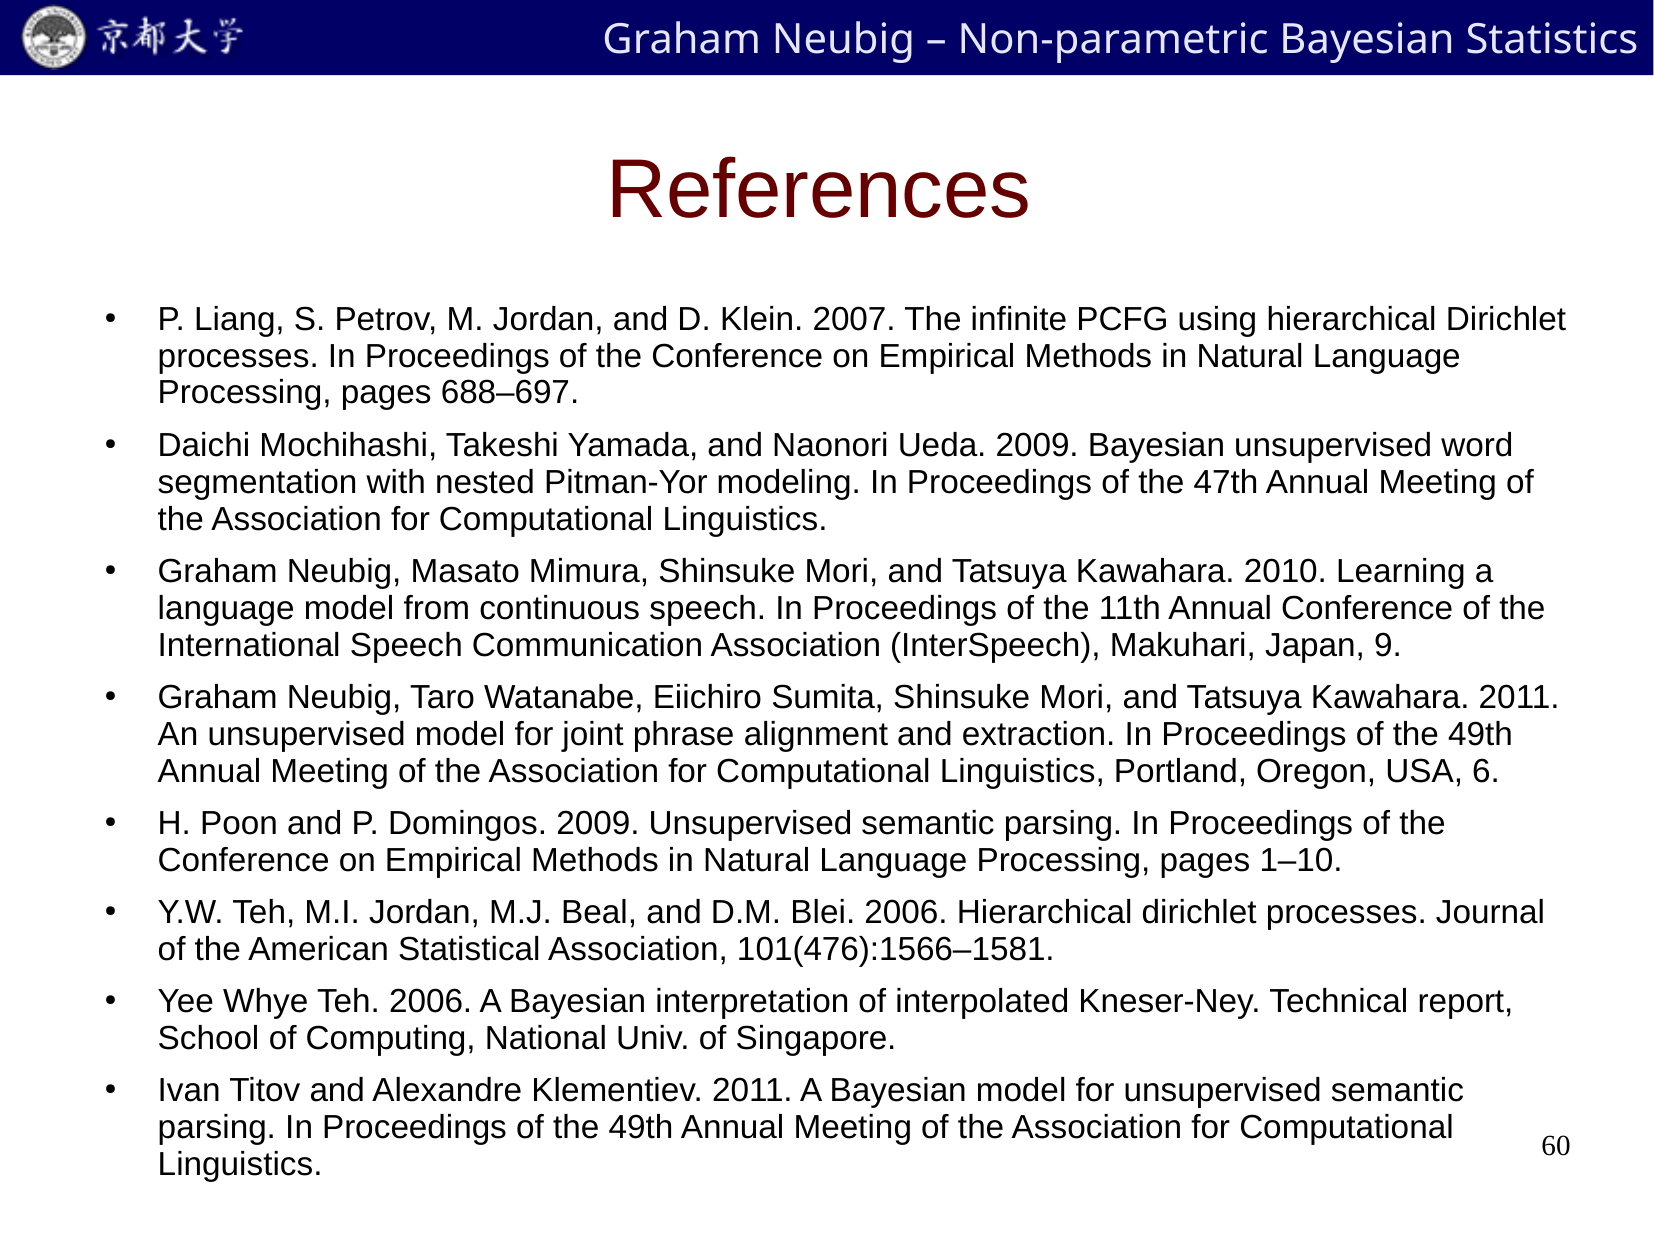

# References
P. Liang, S. Petrov, M. Jordan, and D. Klein. 2007. The infinite PCFG using hierarchical Dirichlet processes. In Proceedings of the Conference on Empirical Methods in Natural Language Processing, pages 688–697.
Daichi Mochihashi, Takeshi Yamada, and Naonori Ueda. 2009. Bayesian unsupervised word segmentation with nested Pitman-Yor modeling. In Proceedings of the 47th Annual Meeting of the Association for Computational Linguistics.
Graham Neubig, Masato Mimura, Shinsuke Mori, and Tatsuya Kawahara. 2010. Learning a language model from continuous speech. In Proceedings of the 11th Annual Conference of the International Speech Communication Association (InterSpeech), Makuhari, Japan, 9.
Graham Neubig, Taro Watanabe, Eiichiro Sumita, Shinsuke Mori, and Tatsuya Kawahara. 2011. An unsupervised model for joint phrase alignment and extraction. In Proceedings of the 49th Annual Meeting of the Association for Computational Linguistics, Portland, Oregon, USA, 6.
H. Poon and P. Domingos. 2009. Unsupervised semantic parsing. In Proceedings of the Conference on Empirical Methods in Natural Language Processing, pages 1–10.
Y.W. Teh, M.I. Jordan, M.J. Beal, and D.M. Blei. 2006. Hierarchical dirichlet processes. Journal of the American Statistical Association, 101(476):1566–1581.
Yee Whye Teh. 2006. A Bayesian interpretation of interpolated Kneser-Ney. Technical report, School of Computing, National Univ. of Singapore.
Ivan Titov and Alexandre Klementiev. 2011. A Bayesian model for unsupervised semantic parsing. In Proceedings of the 49th Annual Meeting of the Association for Computational Linguistics.
60